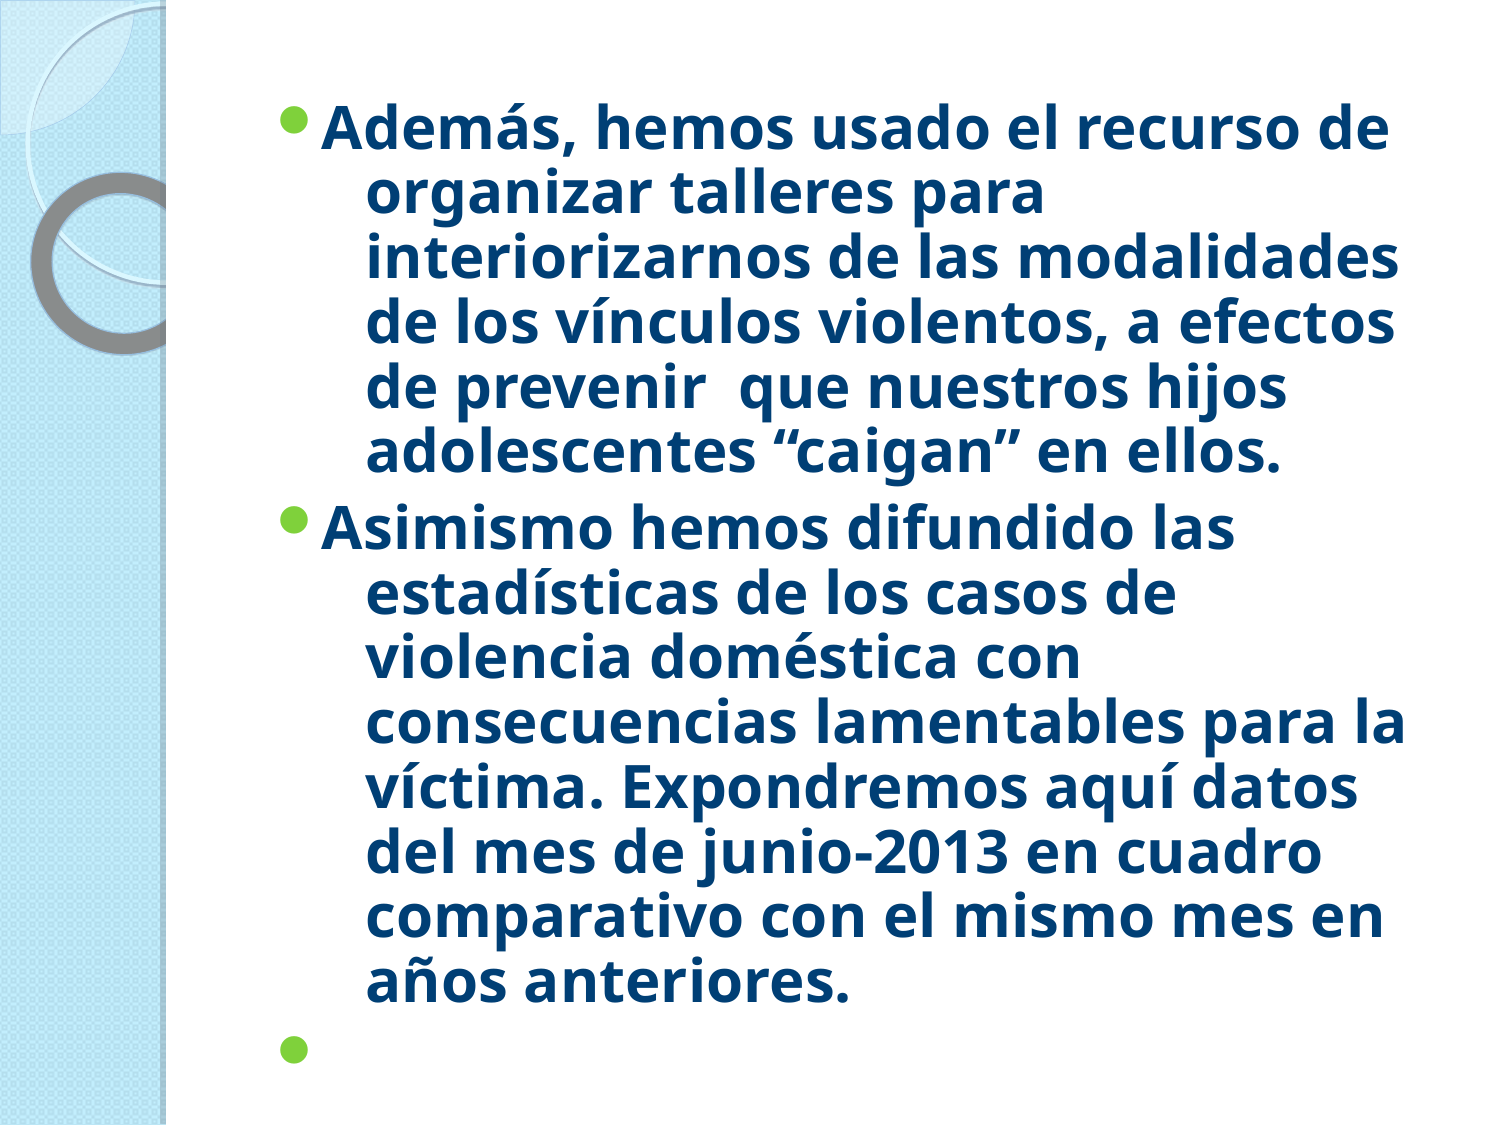

# Además, hemos usado el recurso de organizar talleres para interiorizarnos de las modalidades de los vínculos violentos, a efectos de prevenir que nuestros hijos adolescentes “caigan” en ellos.
Asimismo hemos difundido las estadísticas de los casos de violencia doméstica con consecuencias lamentables para la víctima. Expondremos aquí datos del mes de junio-2013 en cuadro comparativo con el mismo mes en años anteriores.